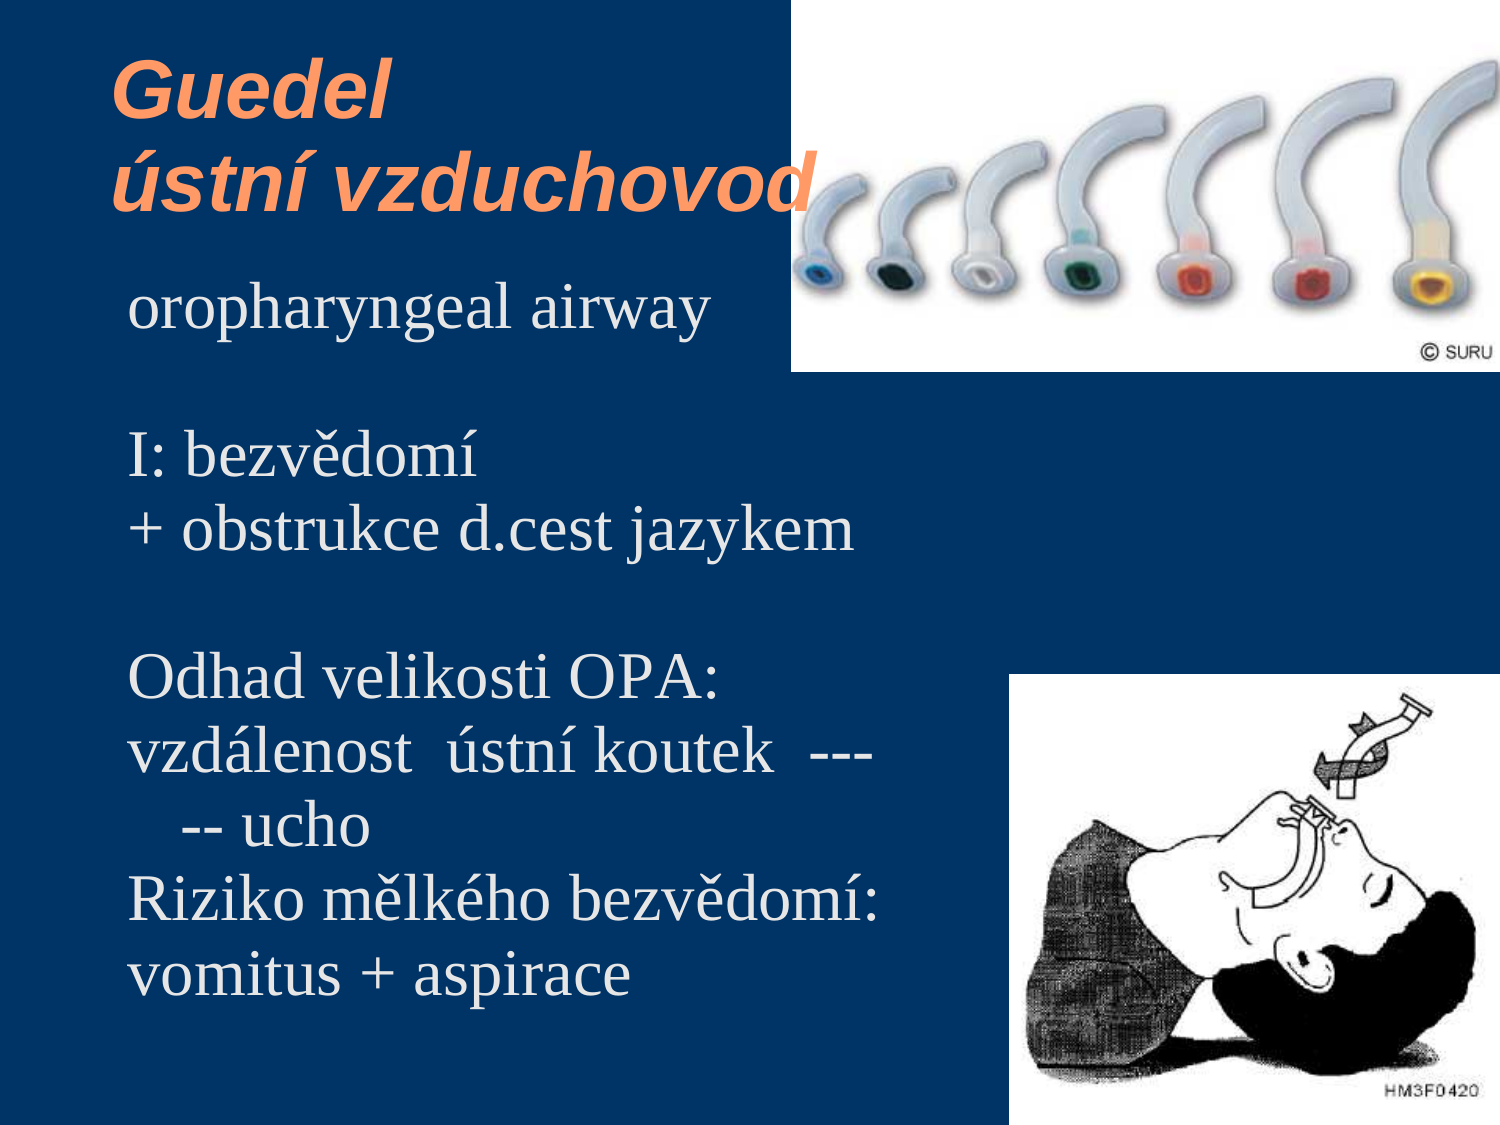

# Guedel ústní vzduchovod
oropharyngeal airway
I: bezvědomí
+ obstrukce d.cest jazykem
Odhad velikosti OPA:
vzdálenost ústní koutek ---
-- ucho
Riziko mělkého bezvědomí:
vomitus + aspirace